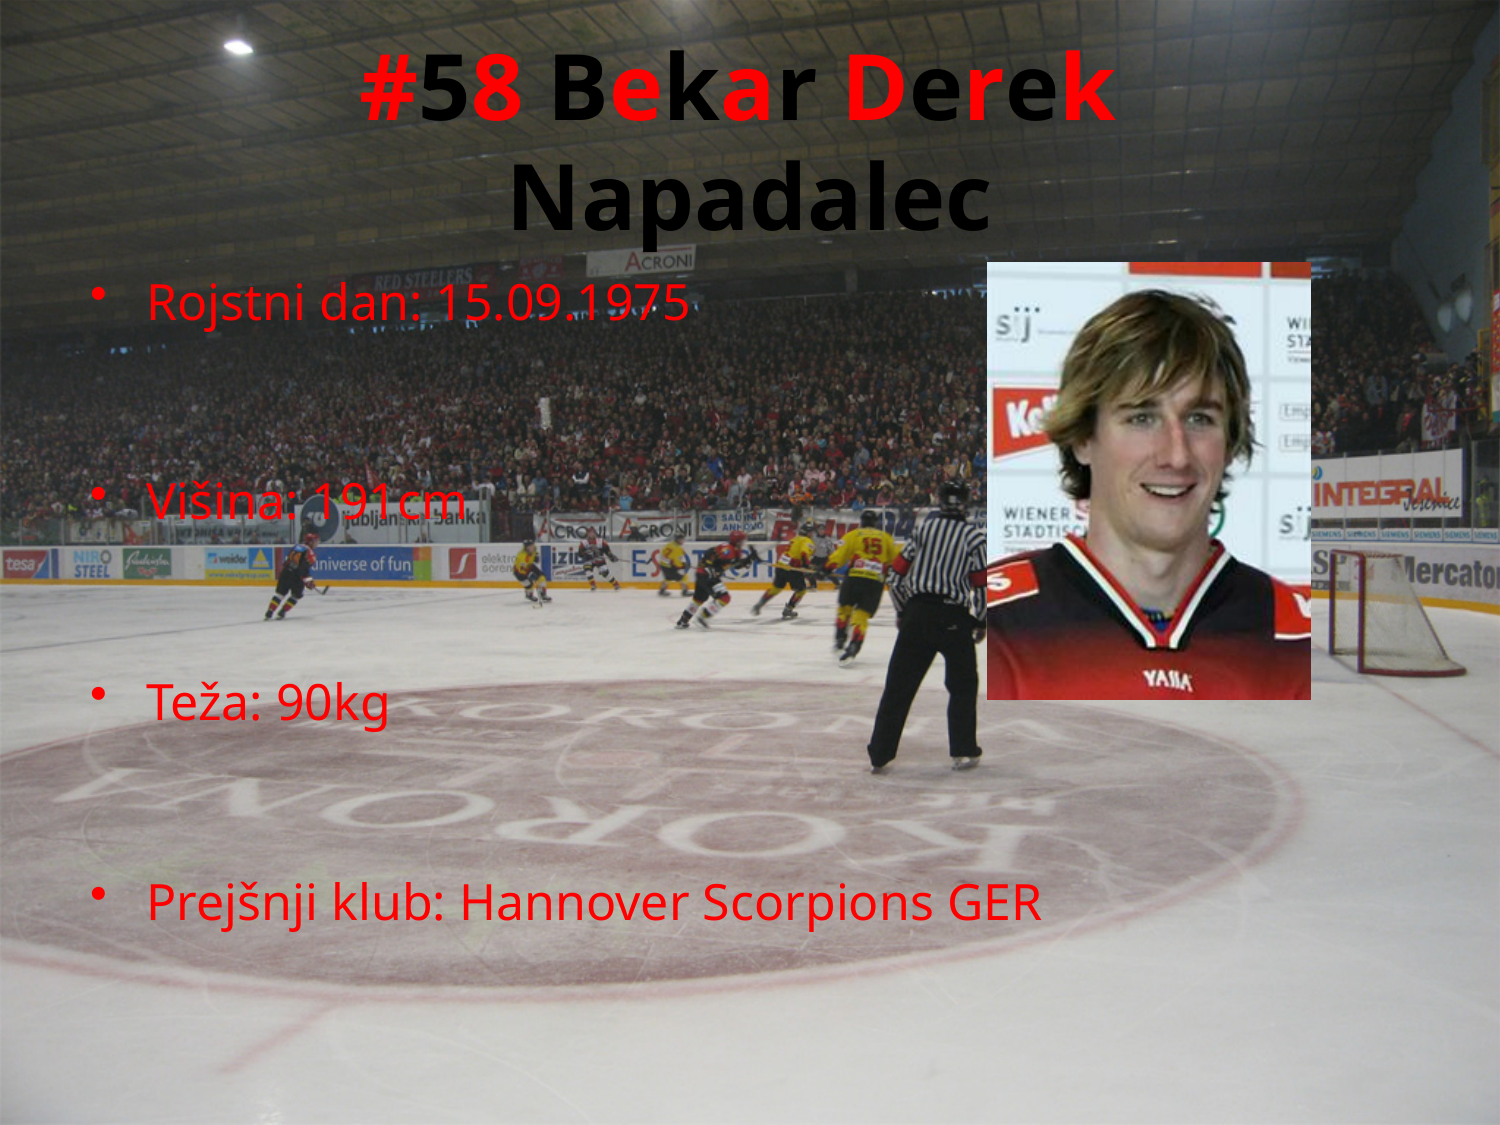

# #58 Bekar Derek Napadalec
Rojstni dan: 15.09.1975
Višina: 191cm
Teža: 90kg
Prejšnji klub: Hannover Scorpions GER